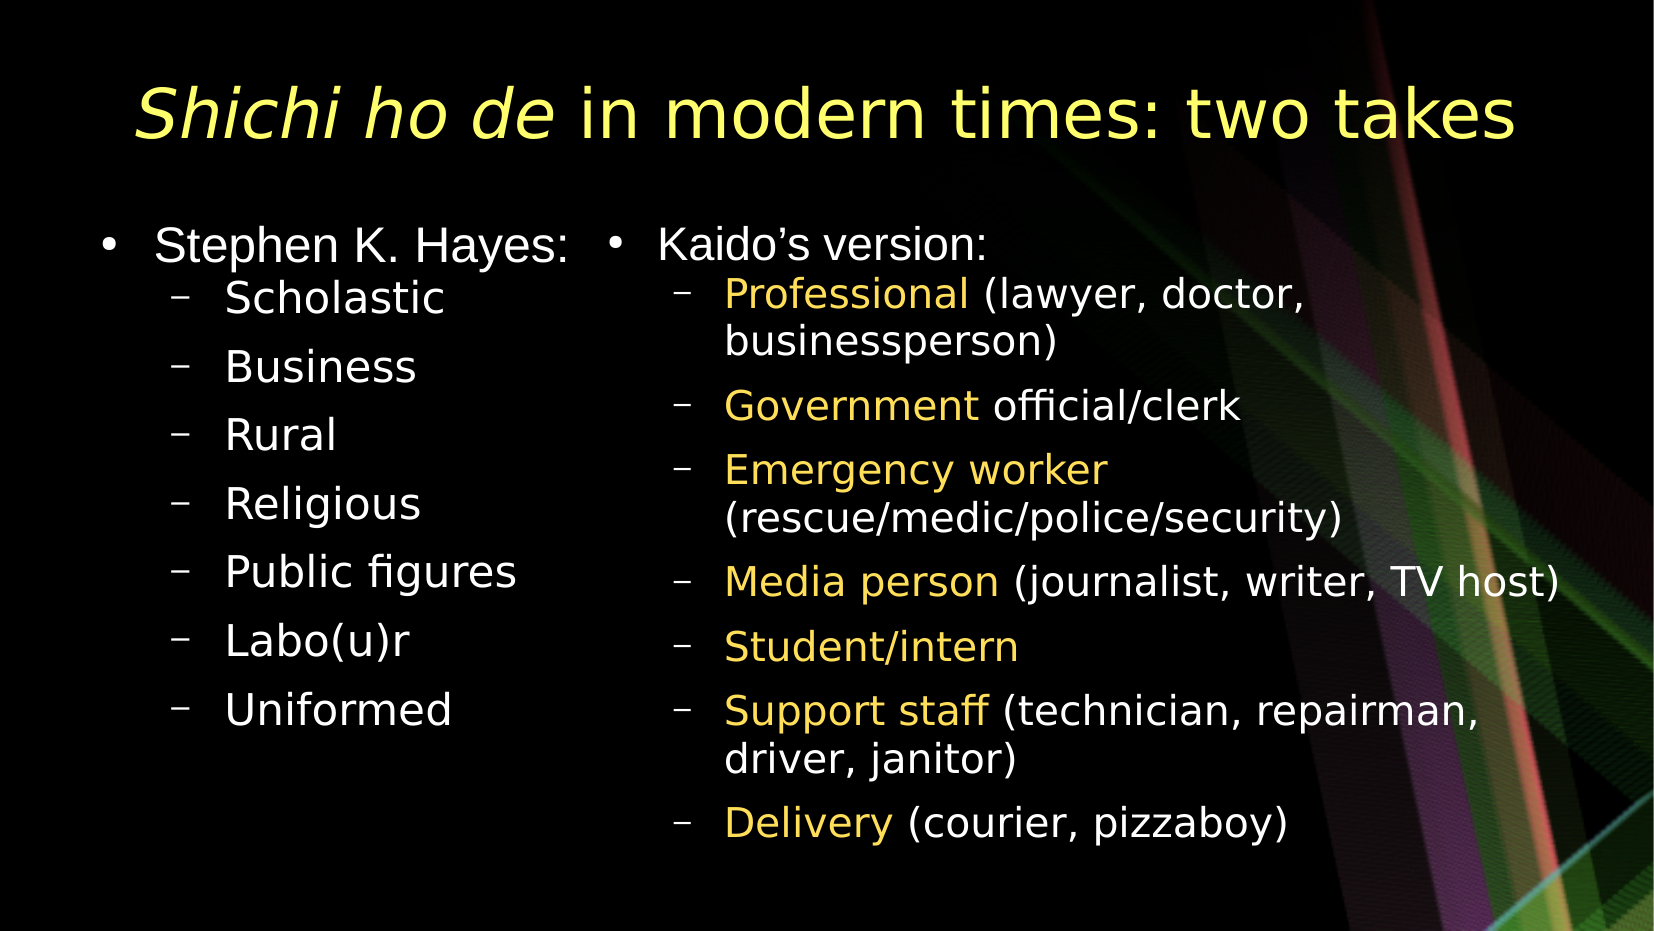

# Shichi ho de in modern times: two takes
Stephen K. Hayes:
Scholastic
Business
Rural
Religious
Public figures
Labo(u)r
Uniformed
Kaido’s version:
Professional (lawyer, doctor, businessperson)
Government official/clerk
Emergency worker (rescue/medic/police/security)
Media person (journalist, writer, TV host)
Student/intern
Support staff (technician, repairman, driver, janitor)
Delivery (courier, pizzaboy)